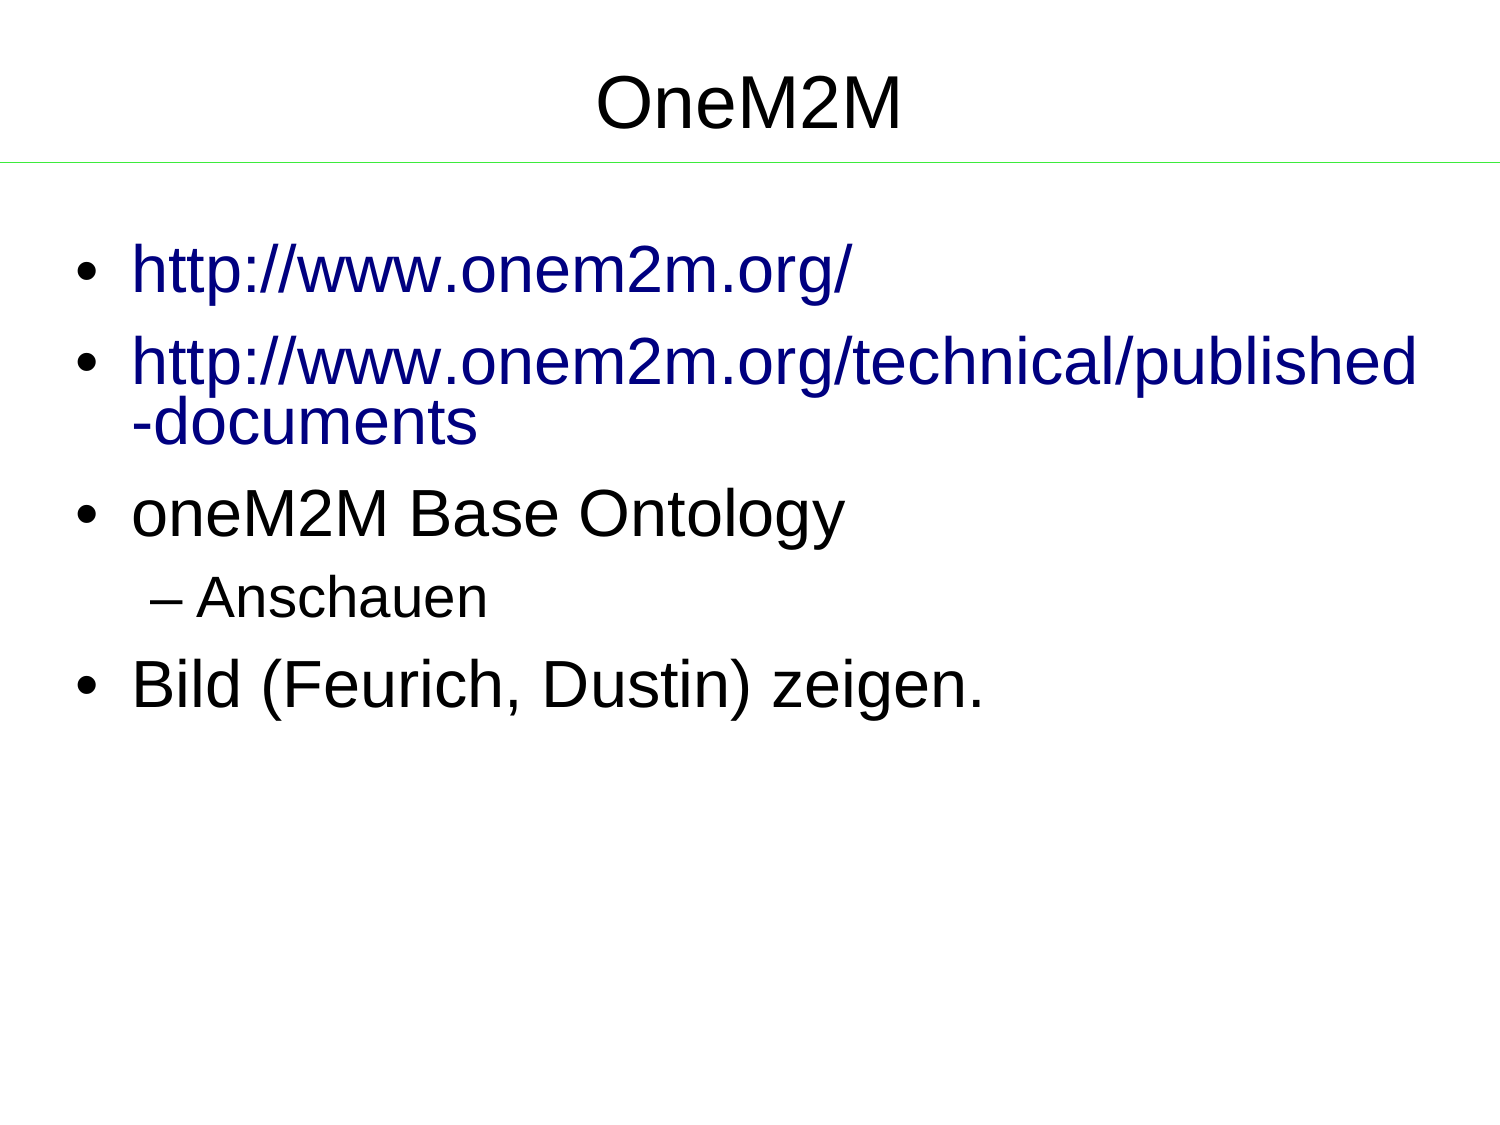

# OneM2M
http://www.onem2m.org/
http://www.onem2m.org/technical/published-documents
oneM2M Base Ontology
Anschauen
Bild (Feurich, Dustin) zeigen.